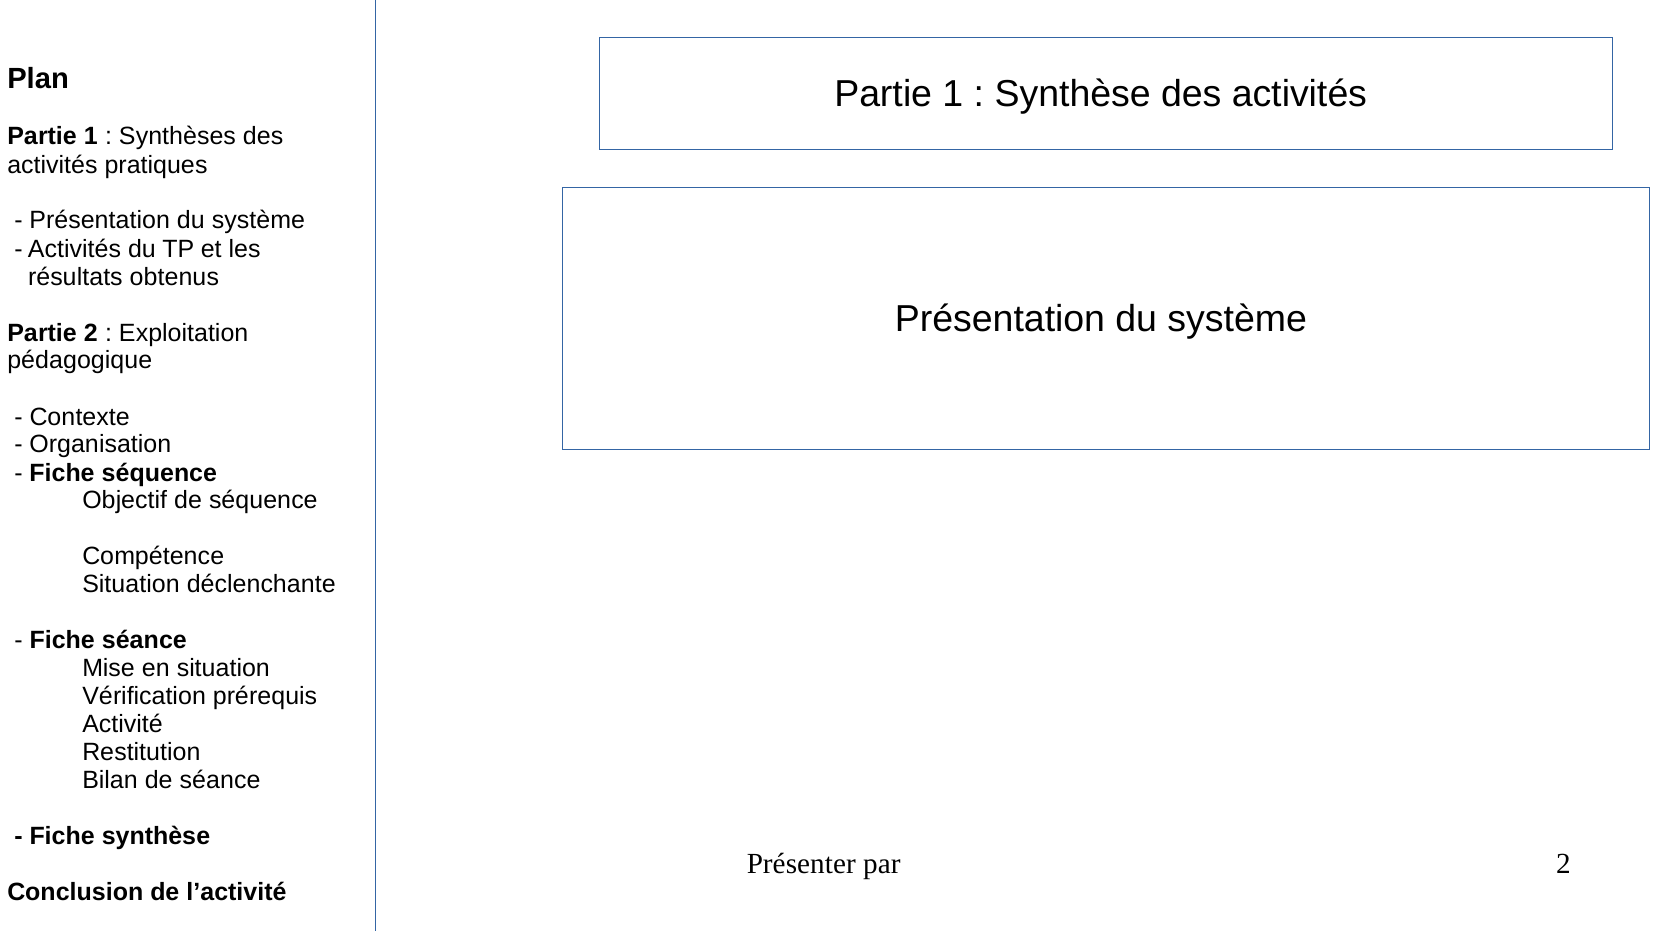

# Plan Partie 1 : Synthèses des activités pratiques - Présentation du système - Activités du TP et les résultats obtenus Partie 2 : Exploitation pédagogique - Contexte - Organisation - Fiche séquence Objectif de séquence Compétence Situation déclenchante - Fiche séance Mise en situation Vérification prérequis Activité Restitution Bilan de séance - Fiche synthèse Conclusion de l’activité
Partie 1 : Synthèse des activités
Présentation du système
Présenter par
2